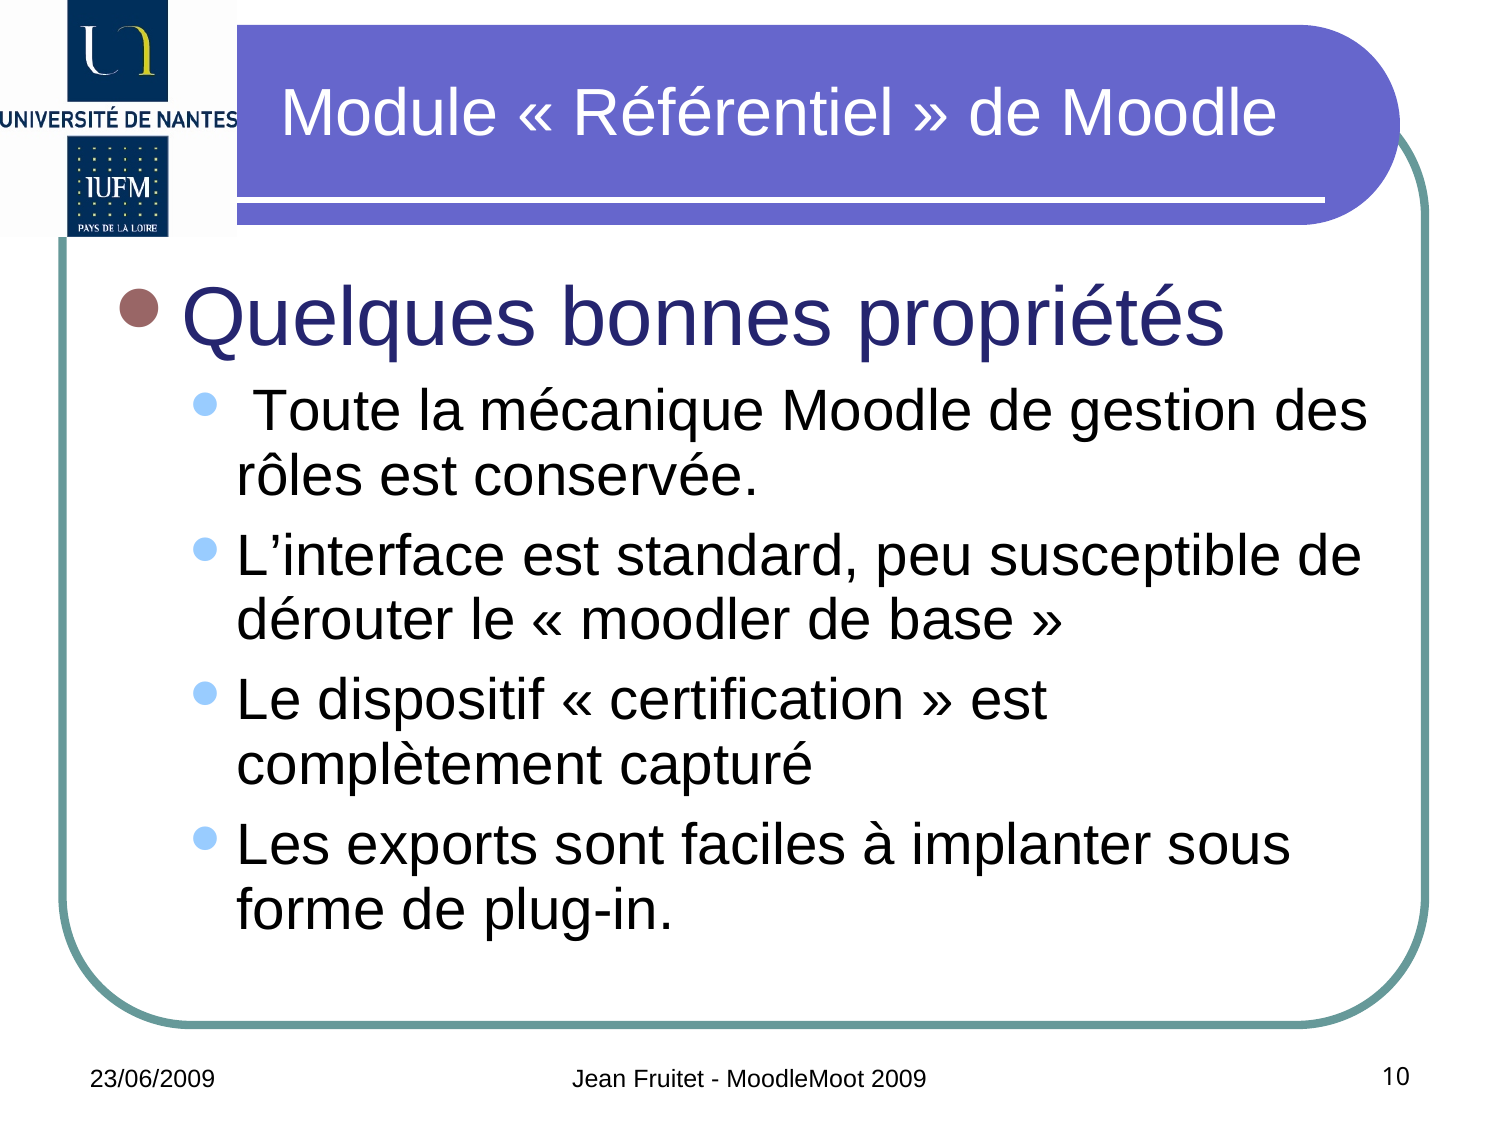

Module « Référentiel » de Moodle
# Quelques bonnes propriétés
 Toute la mécanique Moodle de gestion des rôles est conservée.
L’interface est standard, peu susceptible de dérouter le « moodler de base »
Le dispositif « certification » est complètement capturé
Les exports sont faciles à implanter sous forme de plug-in.
23/06/2009
Jean Fruitet - MoodleMoot 2009
10